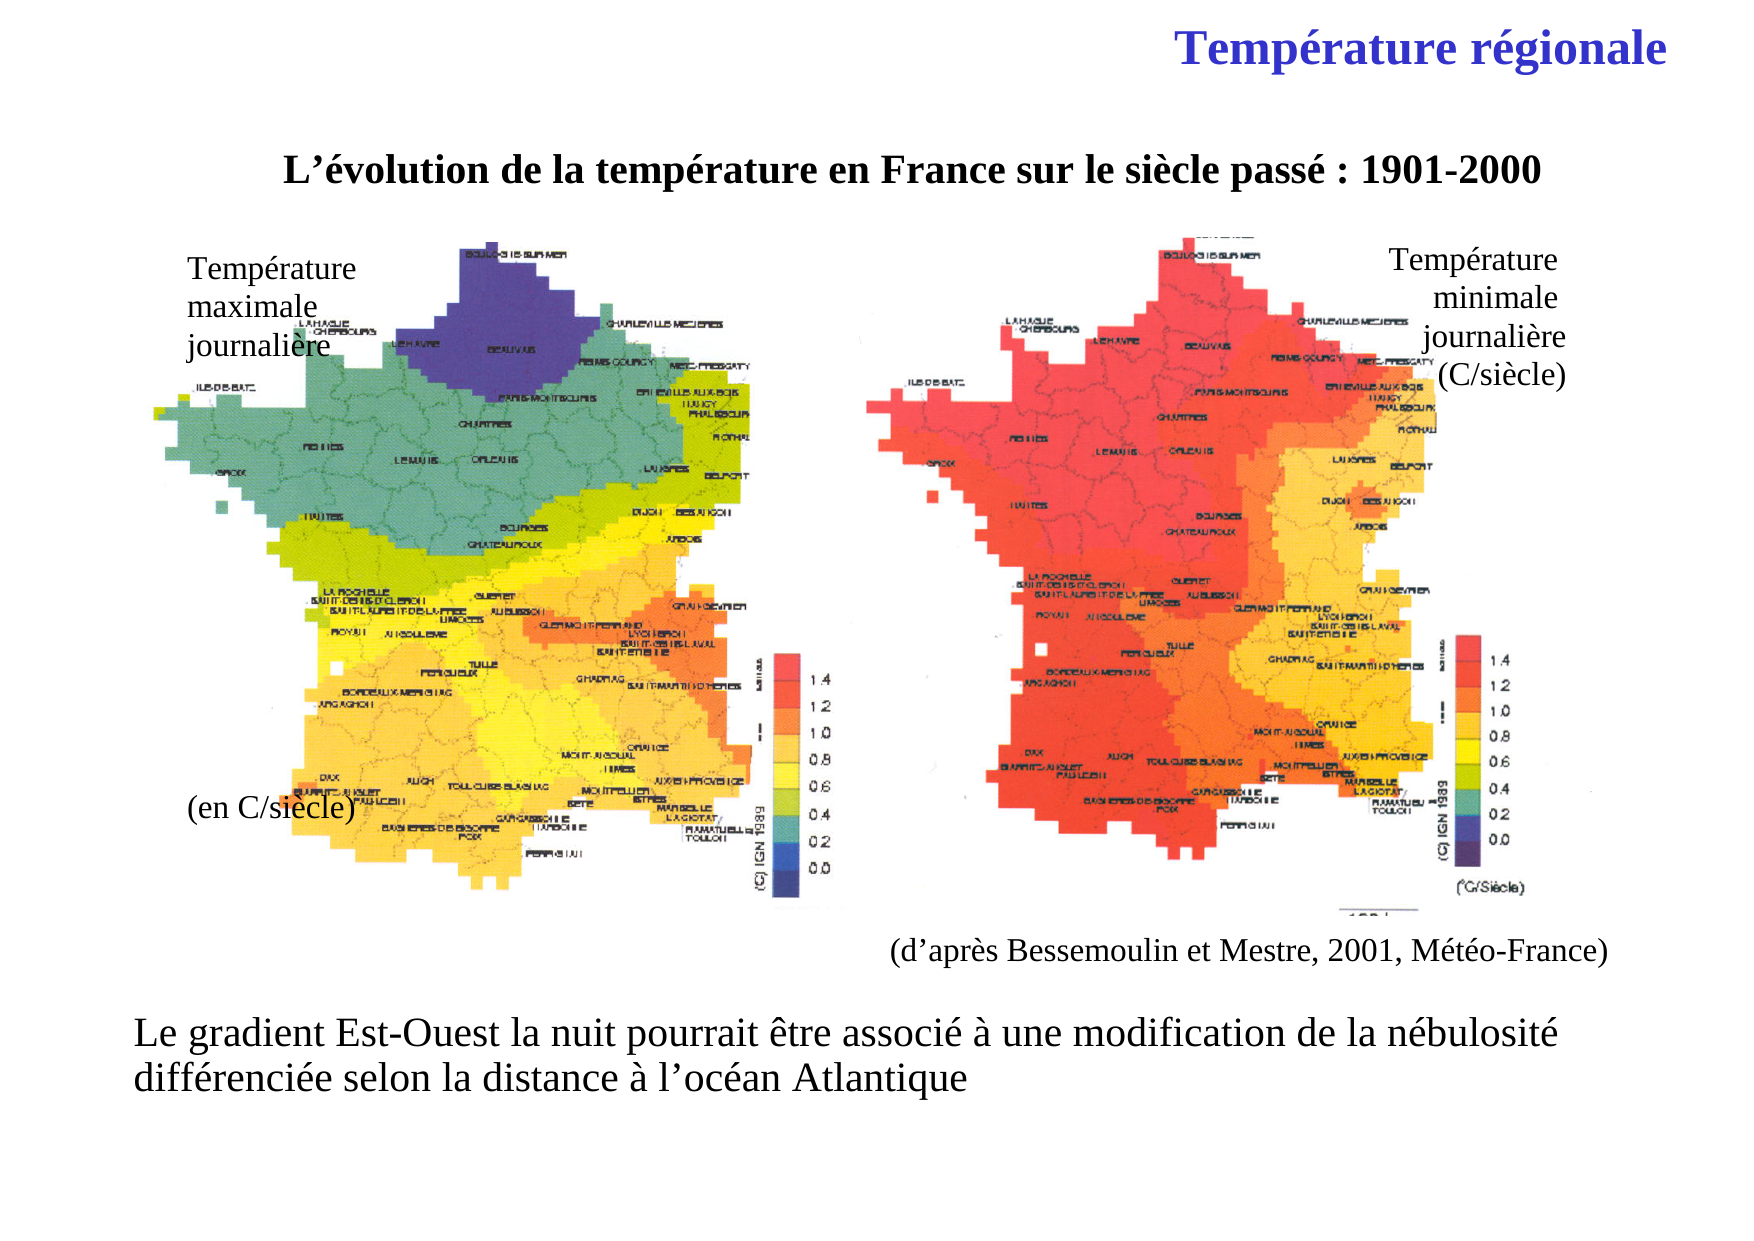

Température régionale
L’évolution de la température en France sur le siècle passé : 1901-2000
Température
minimale
journalière
(C/siècle)
Température
maximale
journalière
(en C/siècle)
(d’après Bessemoulin et Mestre, 2001, Météo-France)
Le gradient Est-Ouest la nuit pourrait être associé à une modification de la nébulosité différenciée selon la distance à l’océan Atlantique